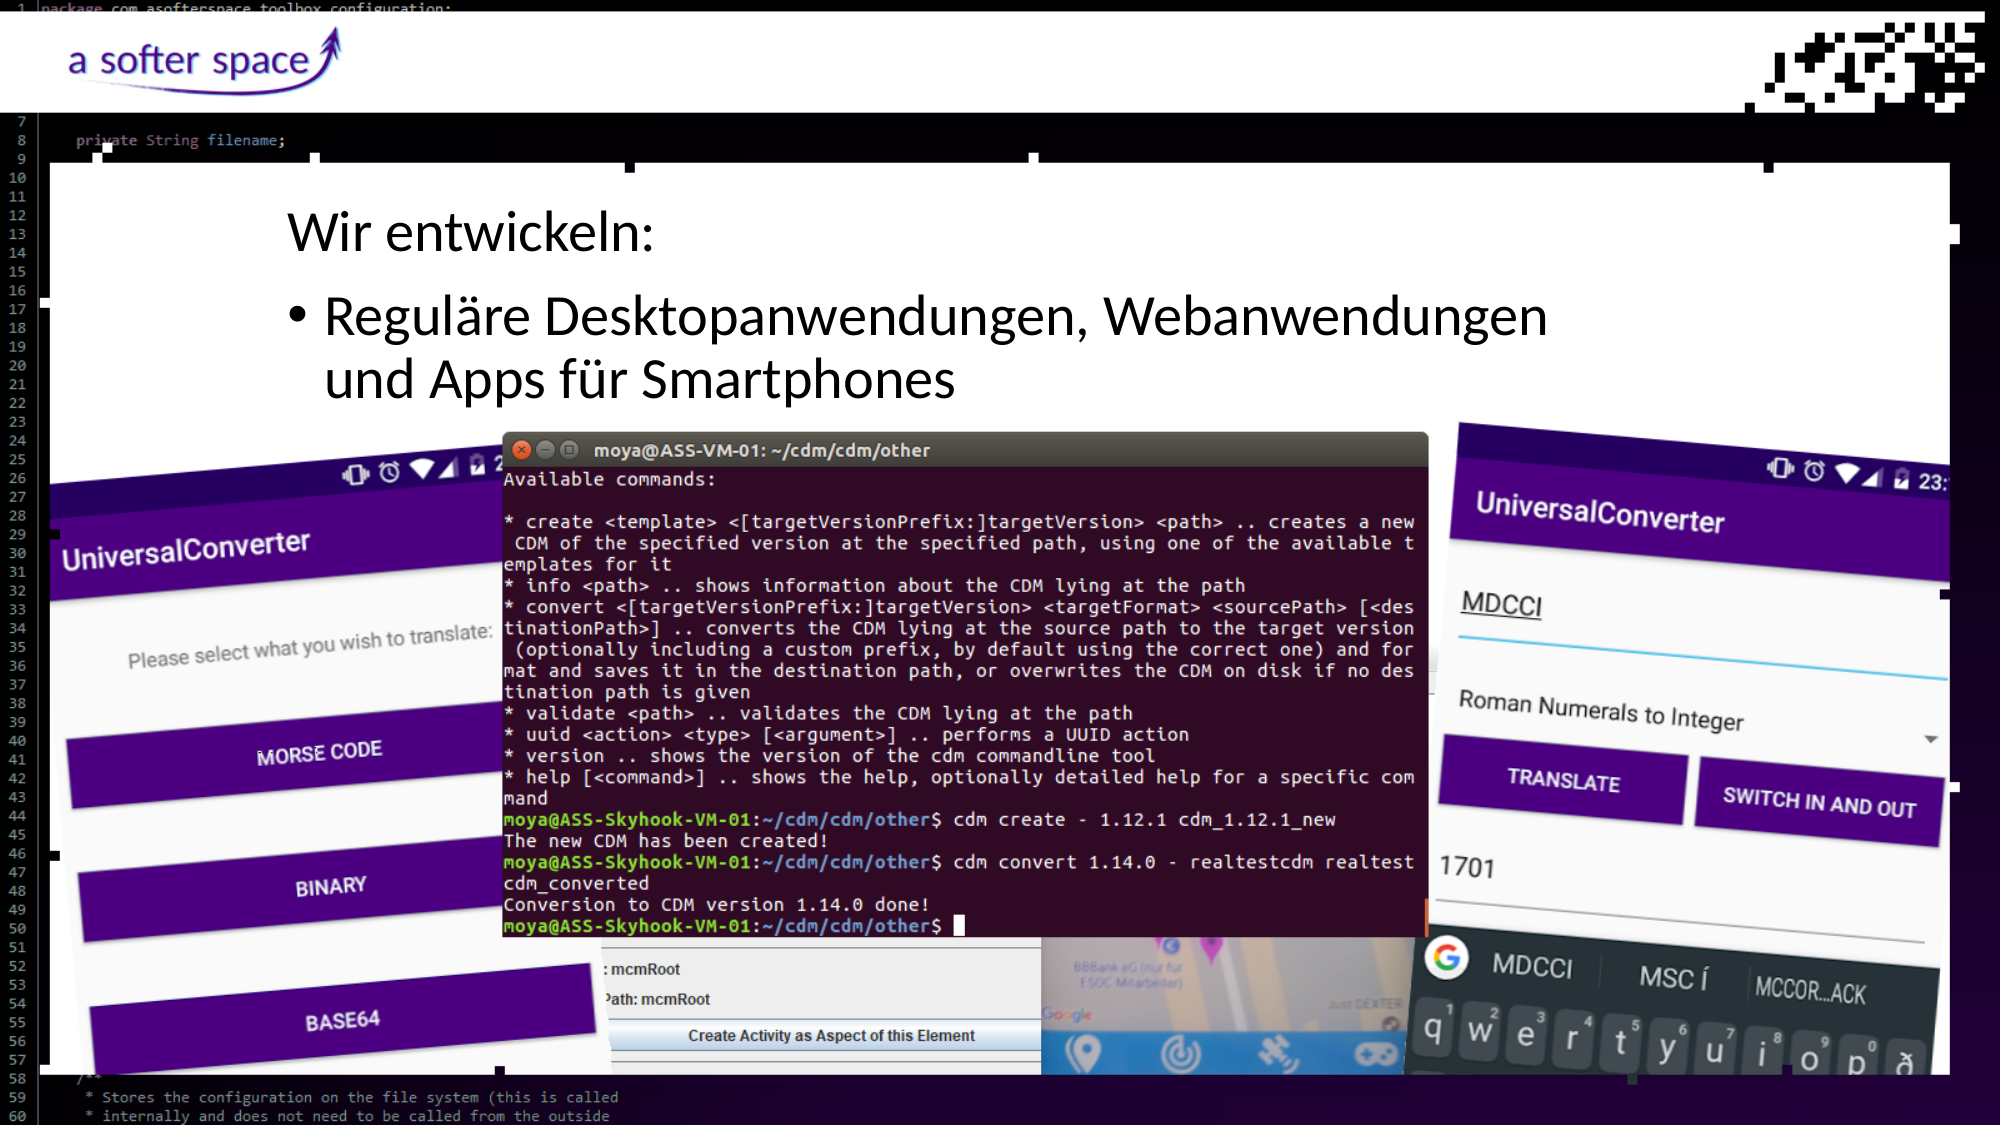

# Wir entwickeln:
Reguläre Desktopanwendungen, Webanwendungen
und Apps für Smartphones